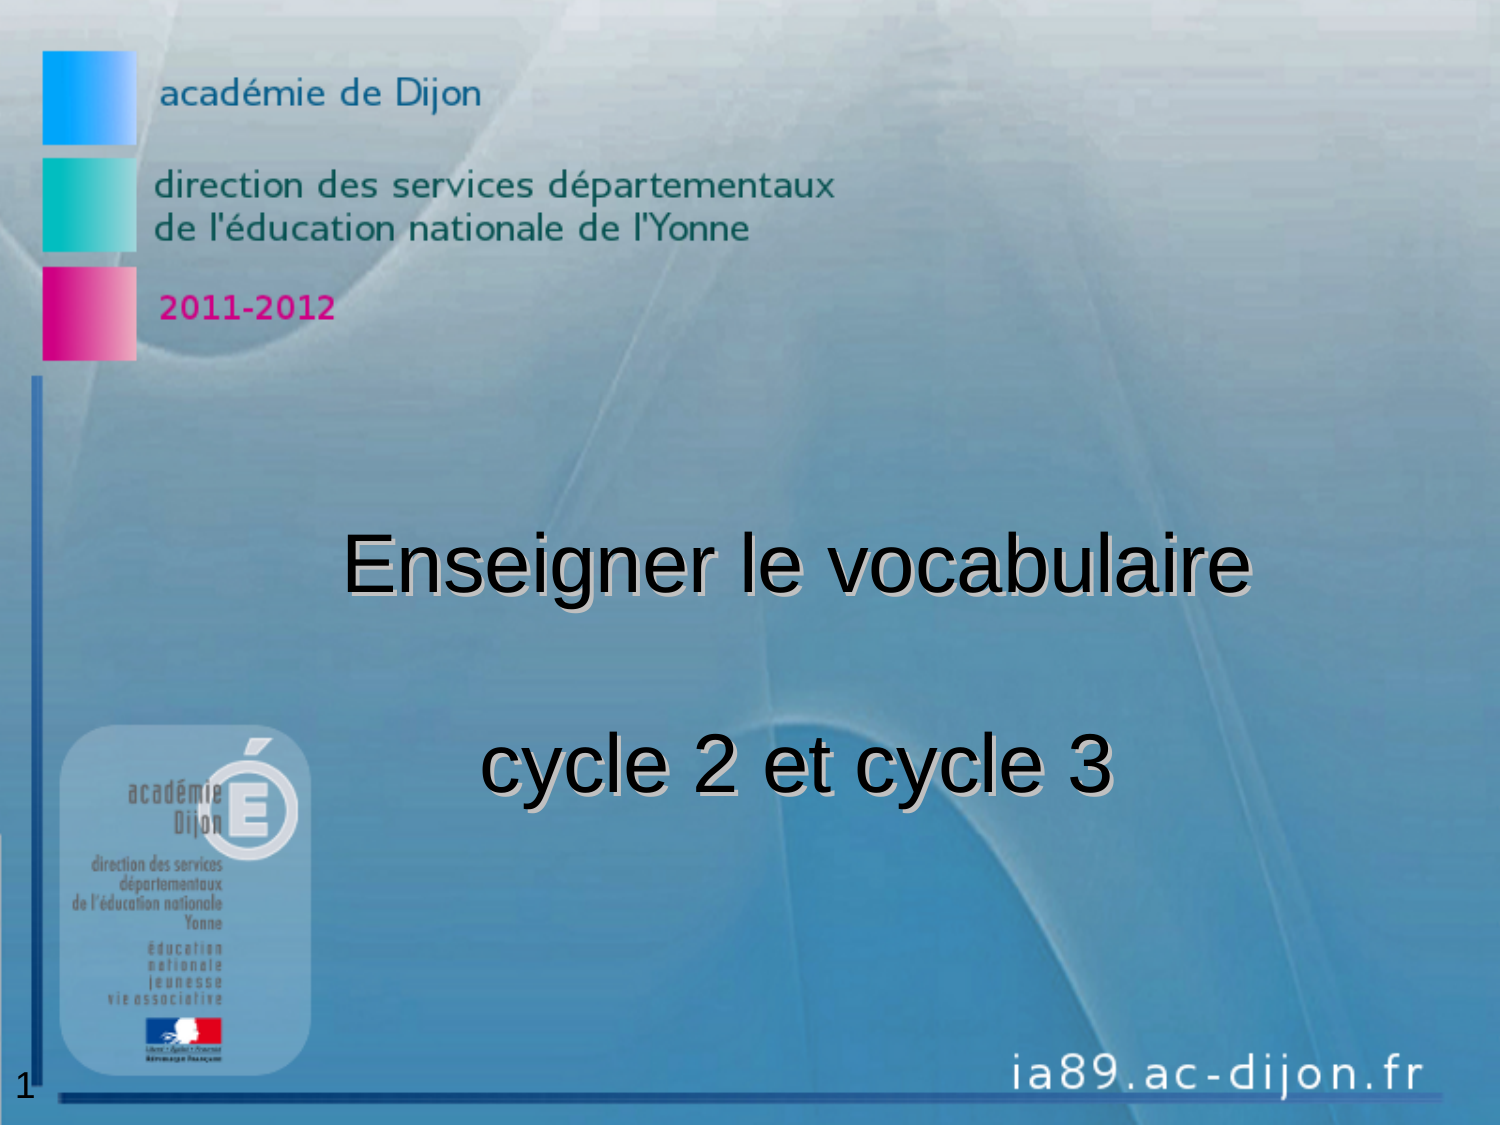

Enseigner le vocabulaire
cycle 2 et cycle 3